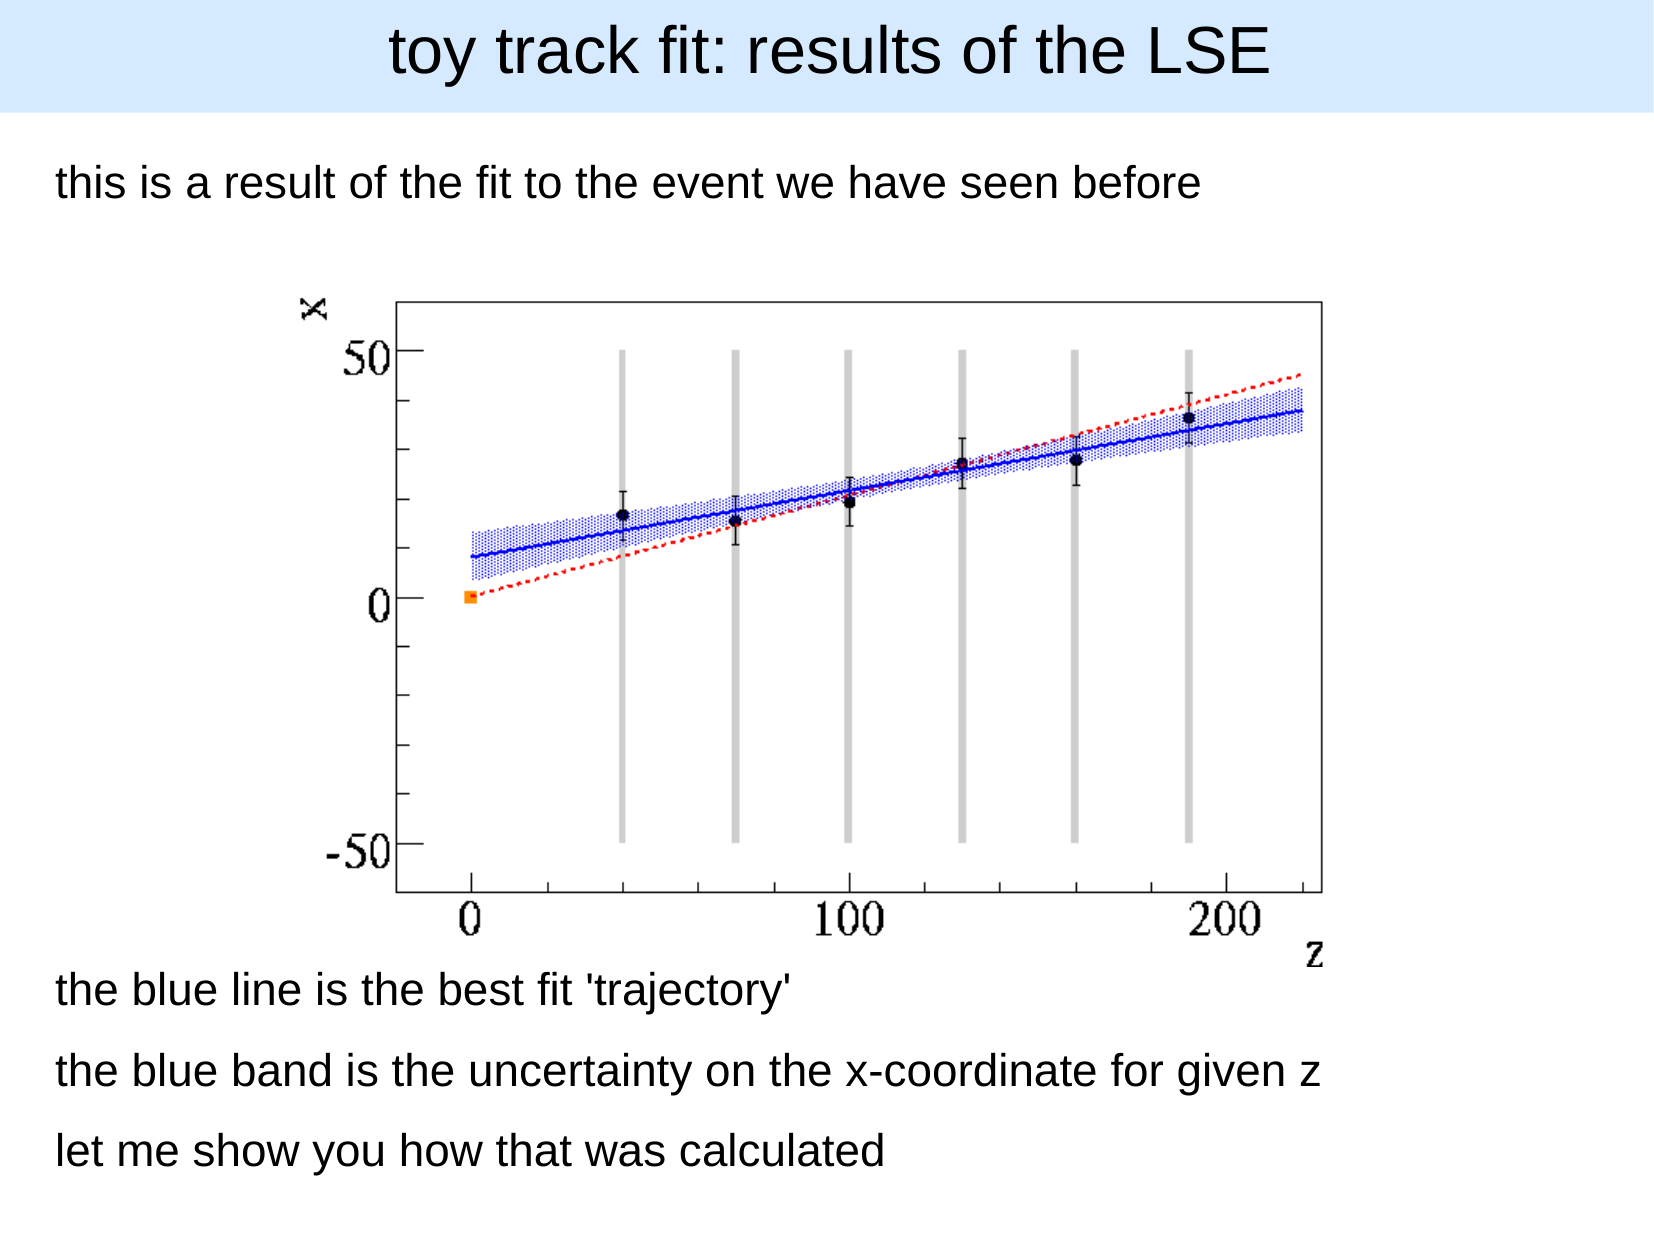

# toy track fit: results of the LSE
this is a result of the fit to the event we have seen before
the blue line is the best fit 'trajectory'
the blue band is the uncertainty on the x-coordinate for given z
let me show you how that was calculated